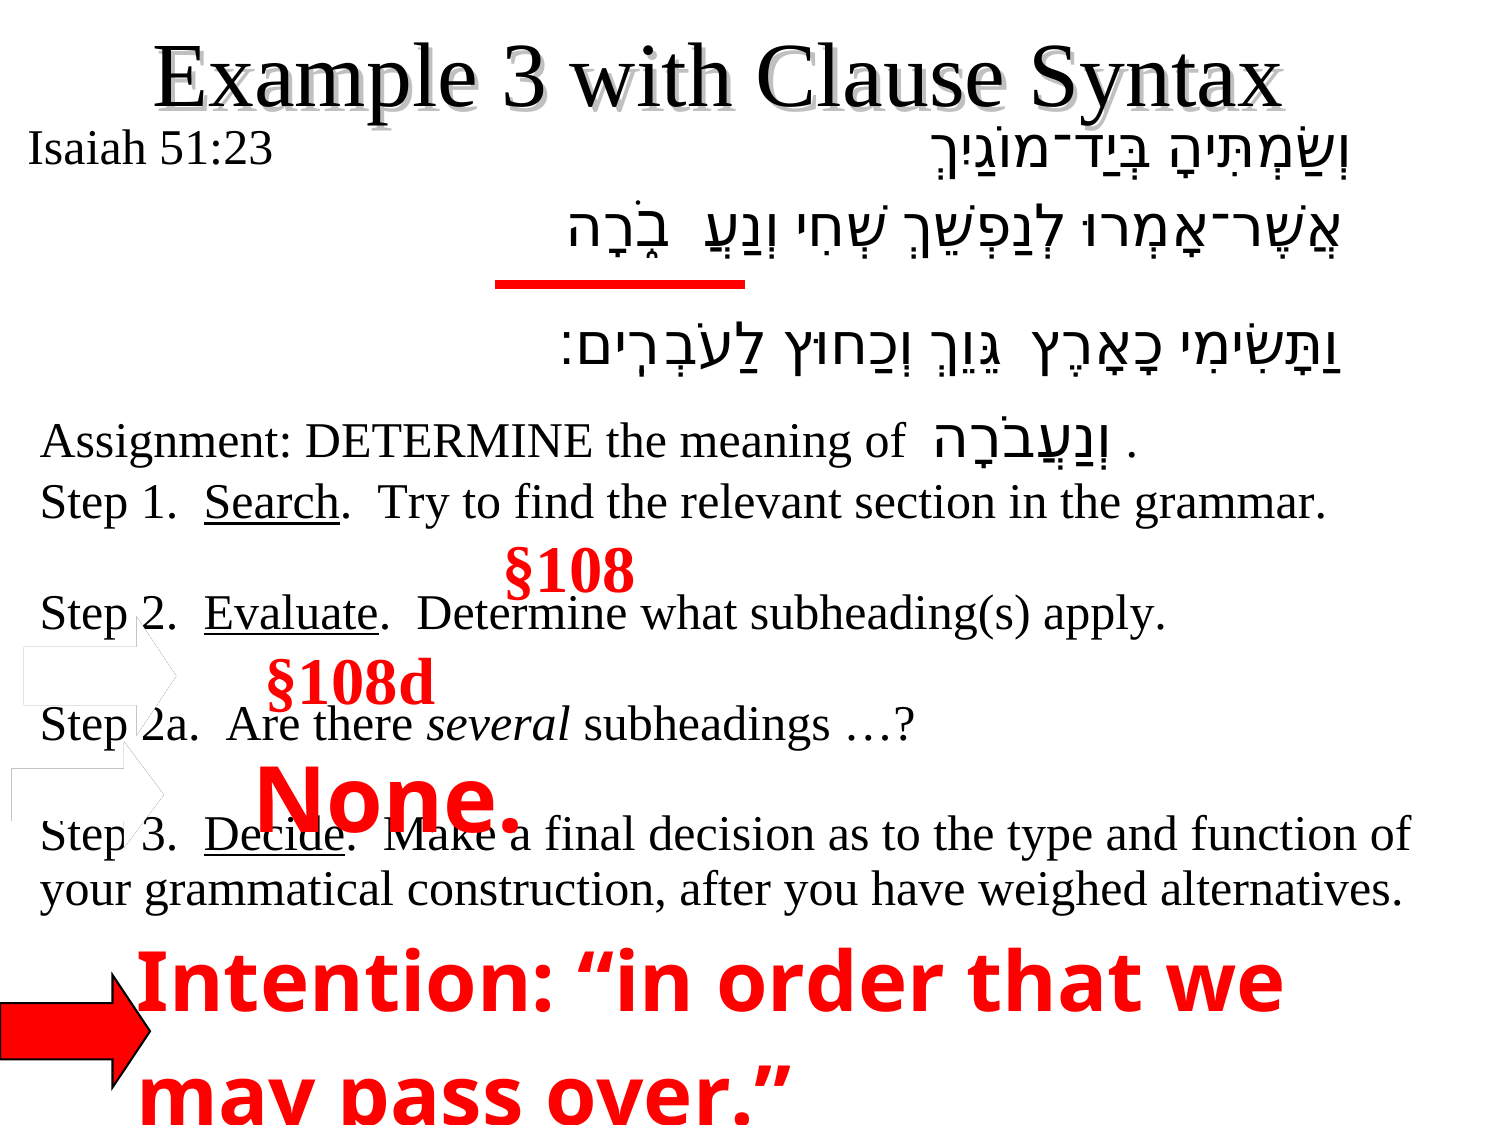

# Example 3 with Clause Syntax
9.9d
 וְשַׂמְתִּיהָ בְּיַד־מוֹגַיִךְ
 אֲשֶׁר־אָמְרוּ לְנַפְשֵׁךְ שְׁחִי וְנַעֲבֹ֑רָה
וַתָּשִׂימִי כָאָרֶץ גֵּוֵךְ וְכַחוּץ לַעֹבְרִֽים׃
Isaiah 51:23
Assignment: DETERMINE the meaning of וְנַעֲבֹרָה .
Step 1. Search. Try to find the relevant section in the grammar.
Step 2. Evaluate. Determine what subheading(s) apply.
Step 2a. Are there several subheadings …?
Step 3. Decide. Make a final decision as to the type and function of your grammatical construction, after you have weighed alternatives.
§108
§108d
None.
Intention: “in order that we may pass over.”